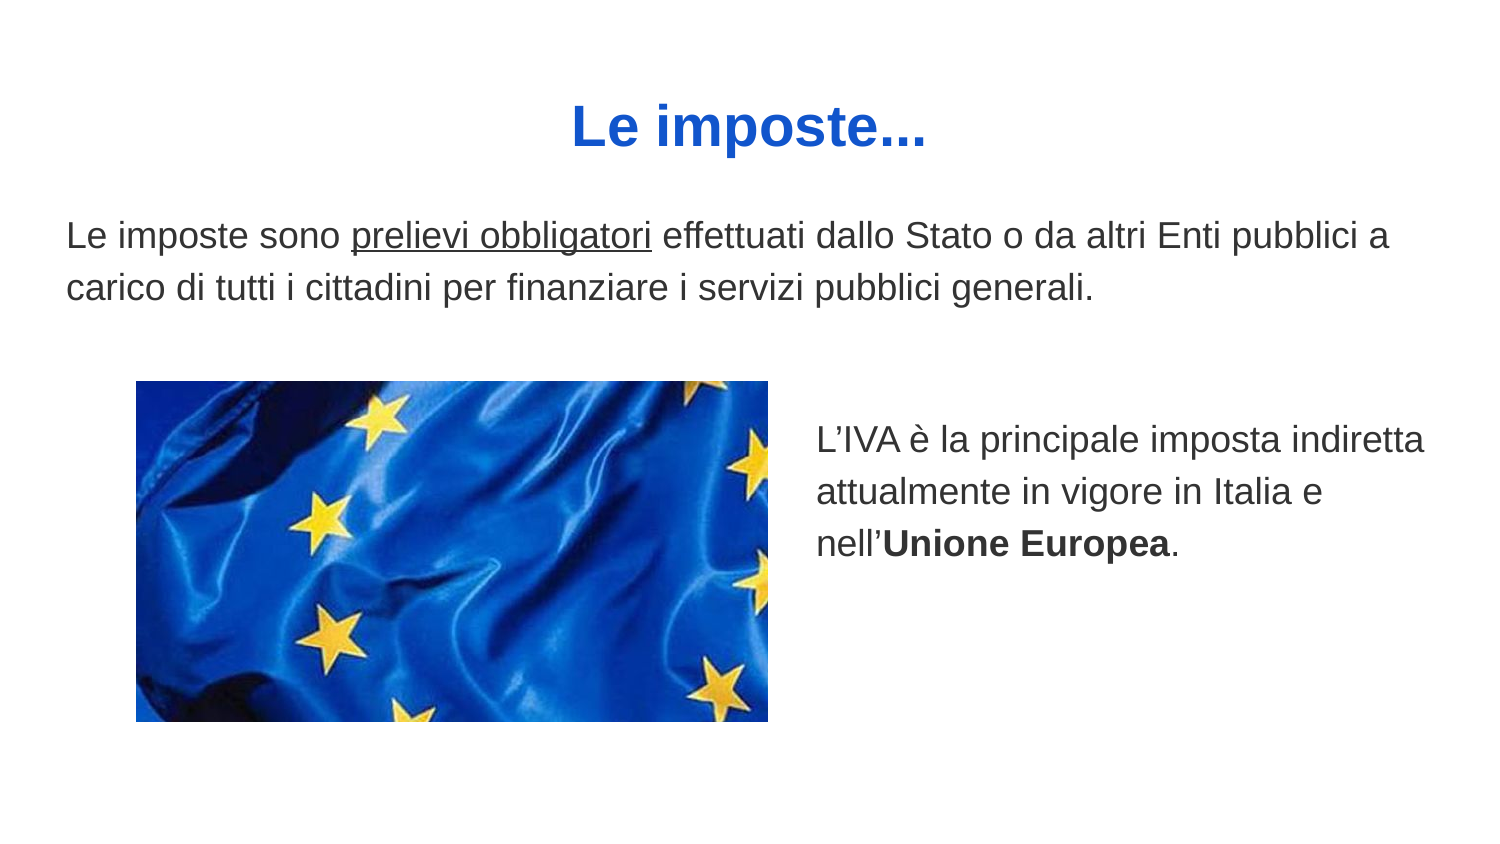

# Le imposte...
Le imposte sono prelievi obbligatori effettuati dallo Stato o da altri Enti pubblici a carico di tutti i cittadini per finanziare i servizi pubblici generali.
L’IVA è la principale imposta indiretta attualmente in vigore in Italia e nell’Unione Europea.